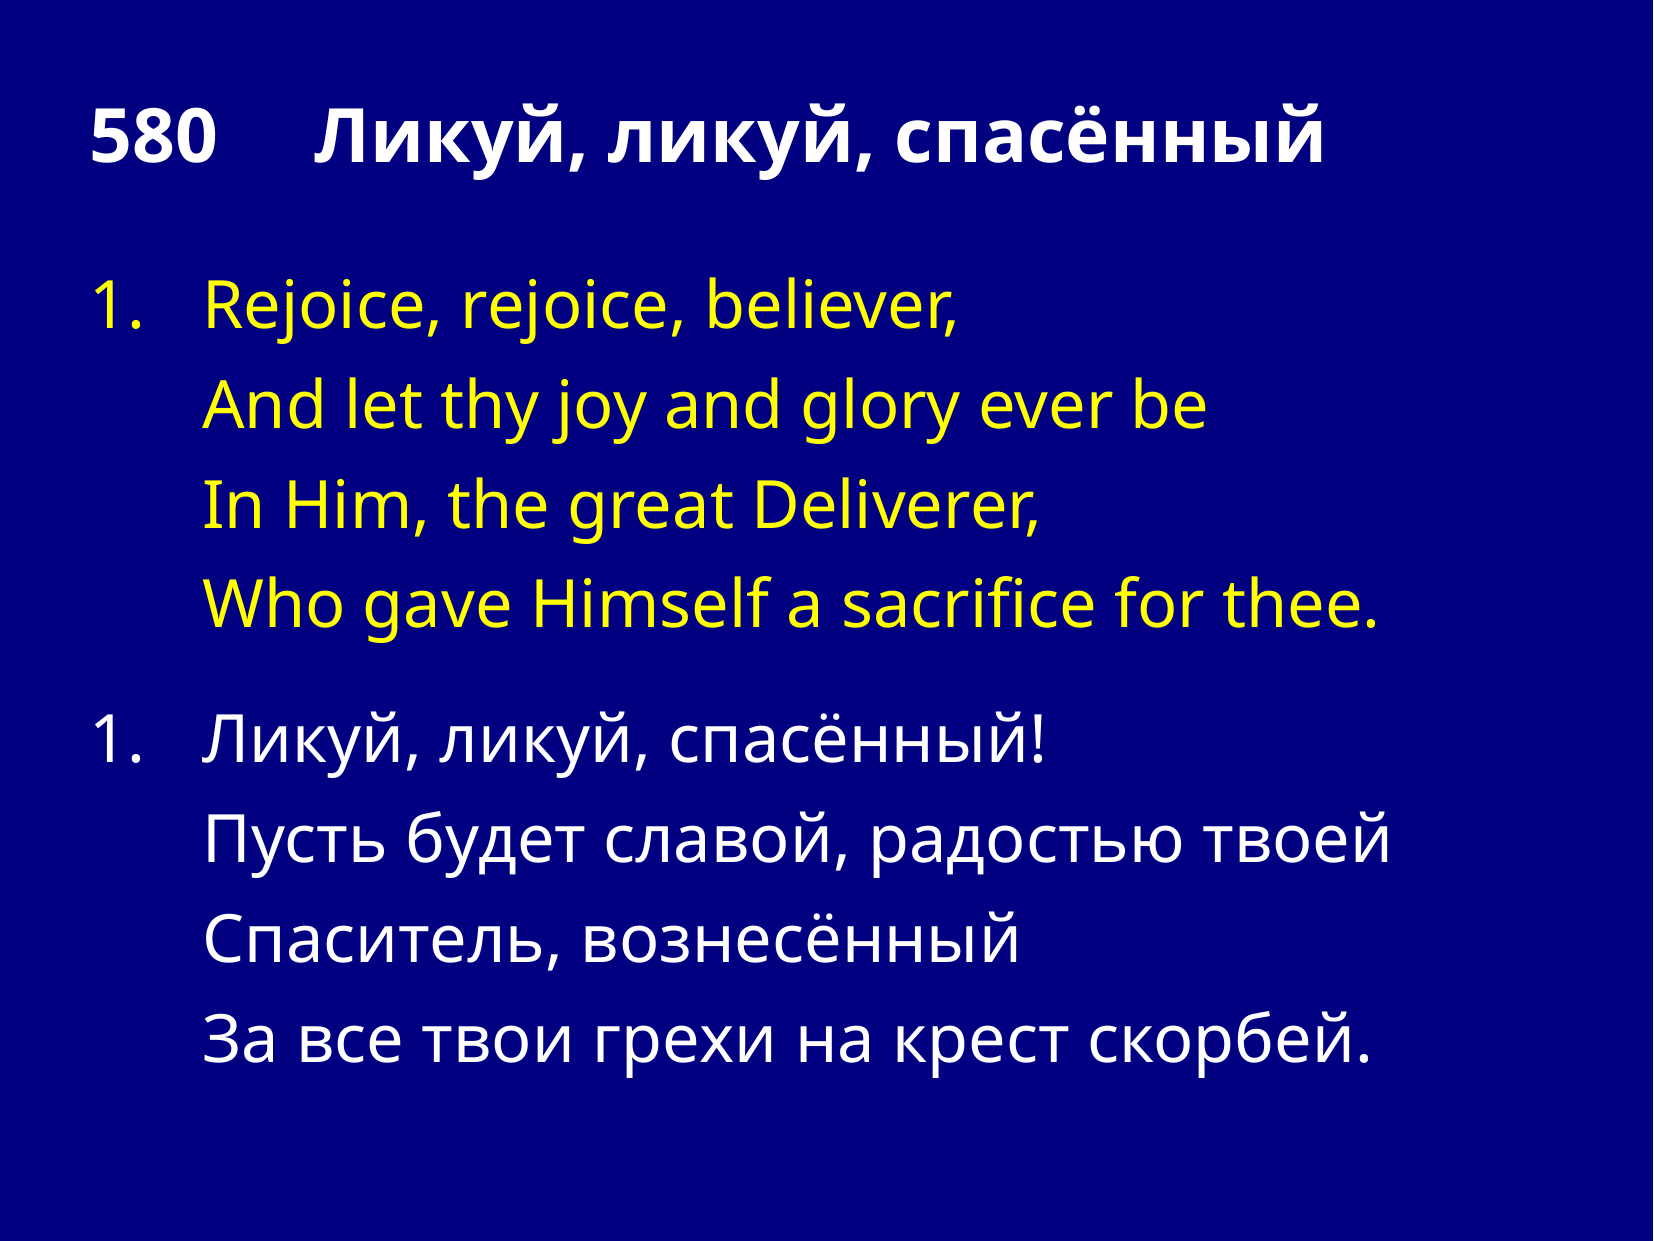

580	Ликуй, ликуй, спасённый
1.	Rejoice, rejoice, believer,
	And let thy joy and glory ever be
	In Him, the great Deliverer,
	Who gave Himself a sacrifice for thee.
1.	Ликуй, ликуй, спасённый!
	Пусть будет славой, радостью твоей
	Спаситель, вознесённый
	За все твои грехи на крест скорбей.